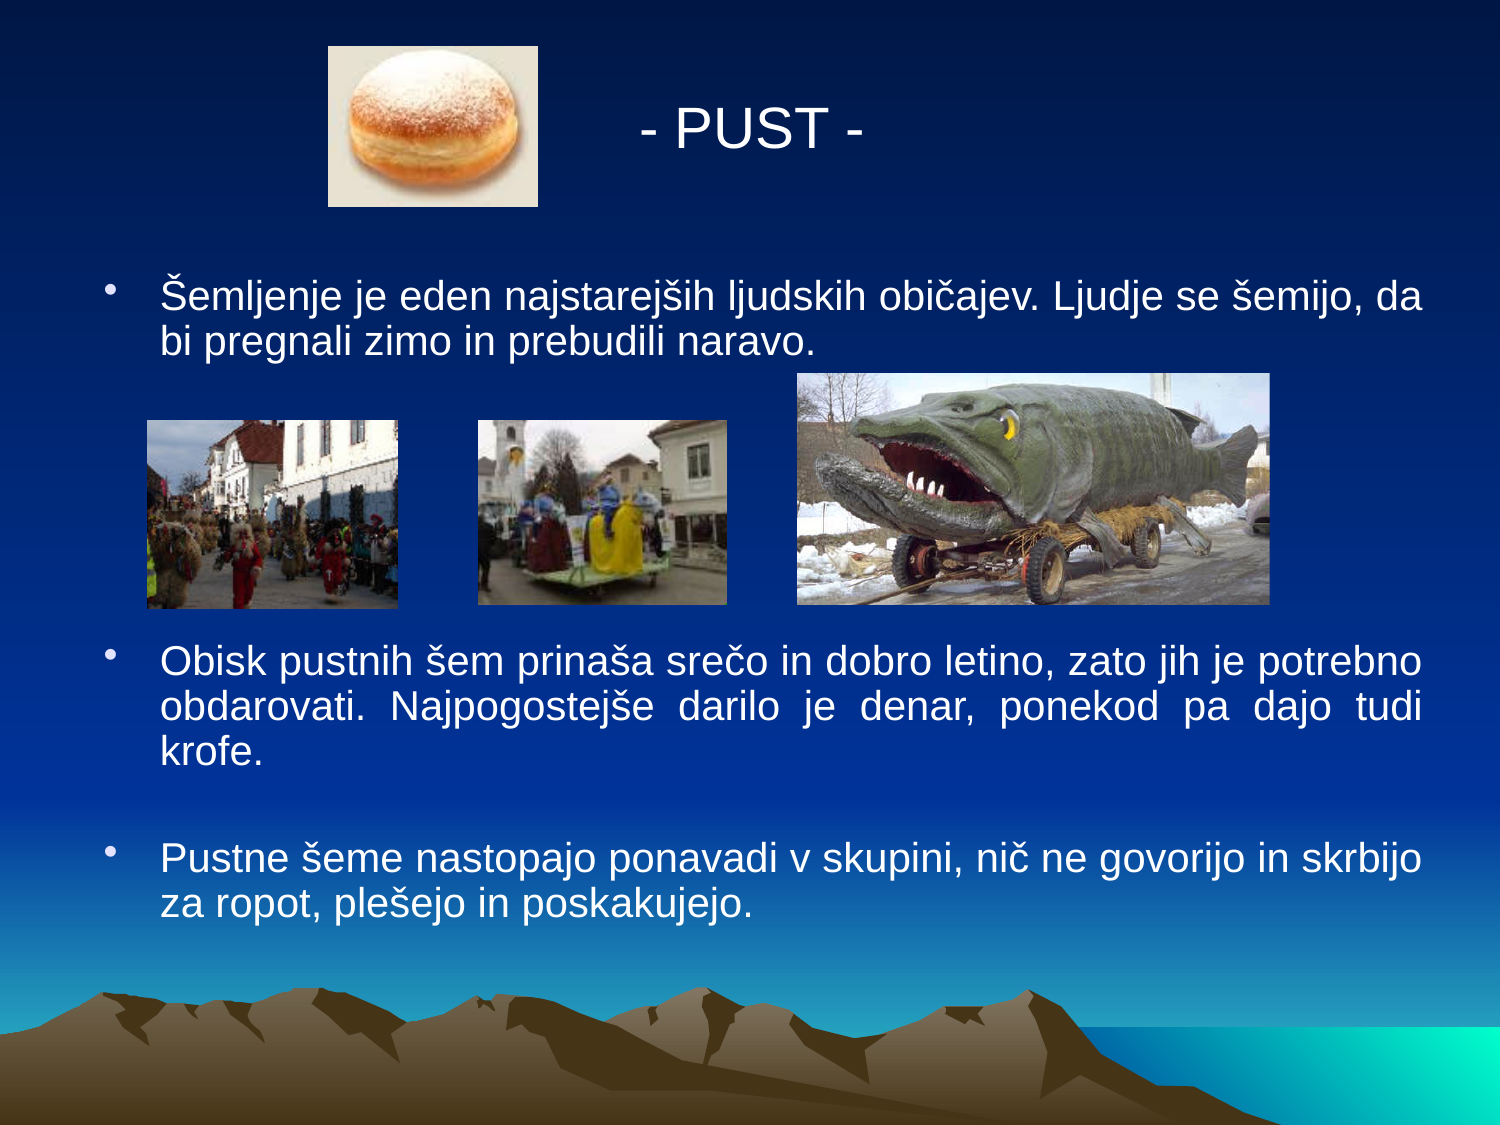

# - PUST -
Šemljenje je eden najstarejših ljudskih običajev. Ljudje se šemijo, da bi pregnali zimo in prebudili naravo.
Obisk pustnih šem prinaša srečo in dobro letino, zato jih je potrebno obdarovati. Najpogostejše darilo je denar, ponekod pa dajo tudi krofe.
Pustne šeme nastopajo ponavadi v skupini, nič ne govorijo in skrbijo za ropot, plešejo in poskakujejo.